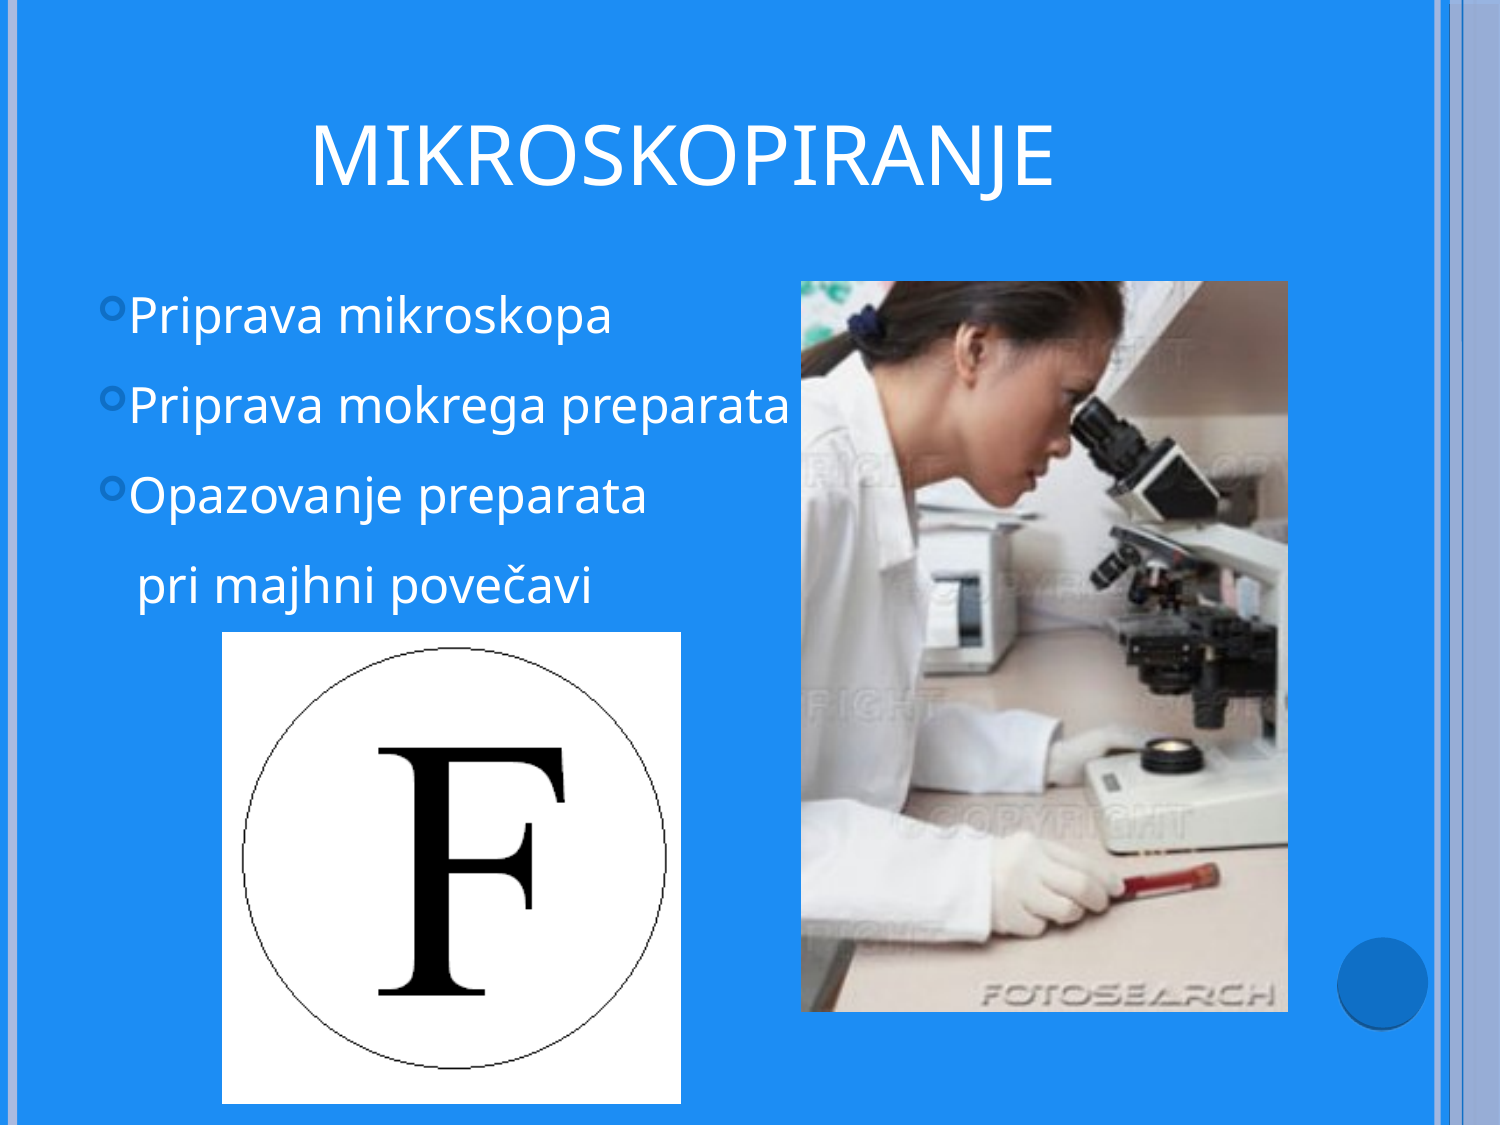

# MIKROSKOPIRANJE
Priprava mikroskopa
Priprava mokrega preparata
Opazovanje preparata
 pri majhni povečavi